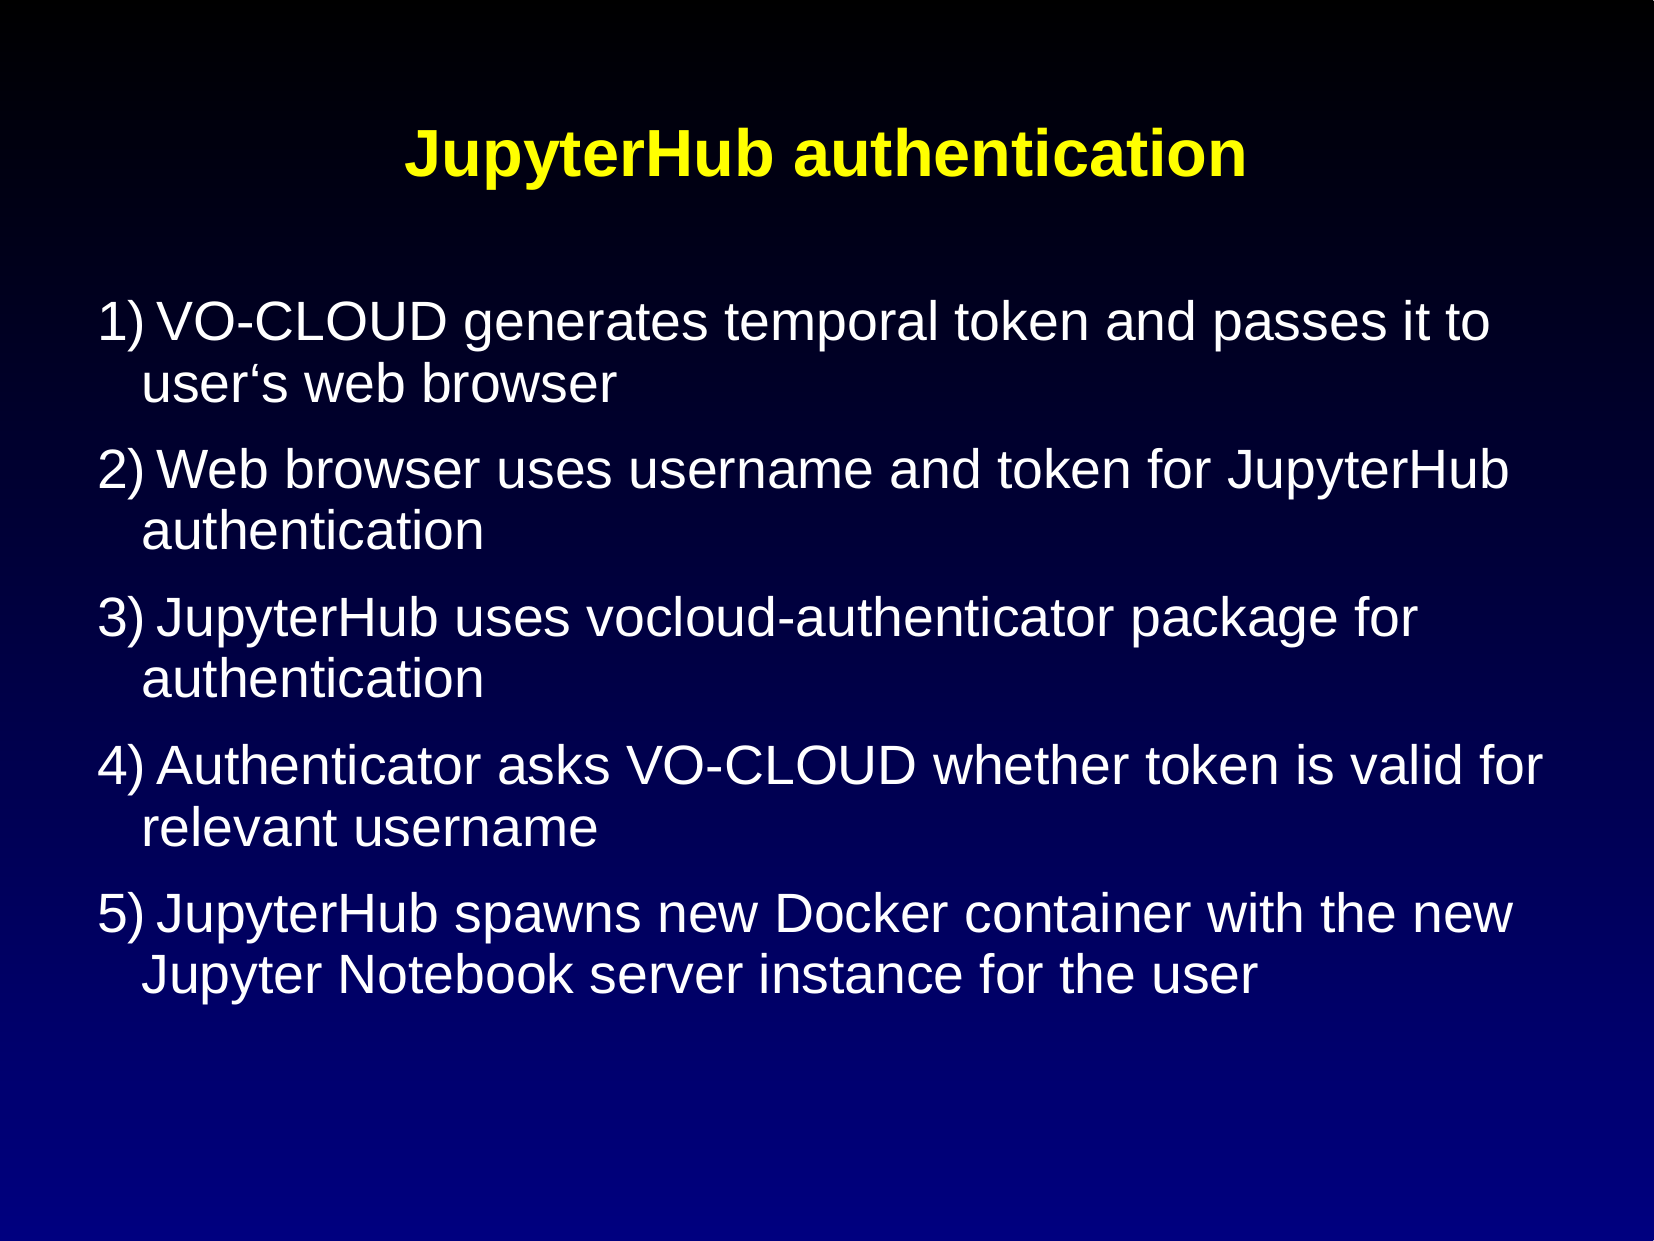

# JupyterHub authentication
 VO-CLOUD generates temporal token and passes it to user‘s web browser
 Web browser uses username and token for JupyterHub authentication
 JupyterHub uses vocloud-authenticator package for authentication
 Authenticator asks VO-CLOUD whether token is valid for relevant username
 JupyterHub spawns new Docker container with the new Jupyter Notebook server instance for the user